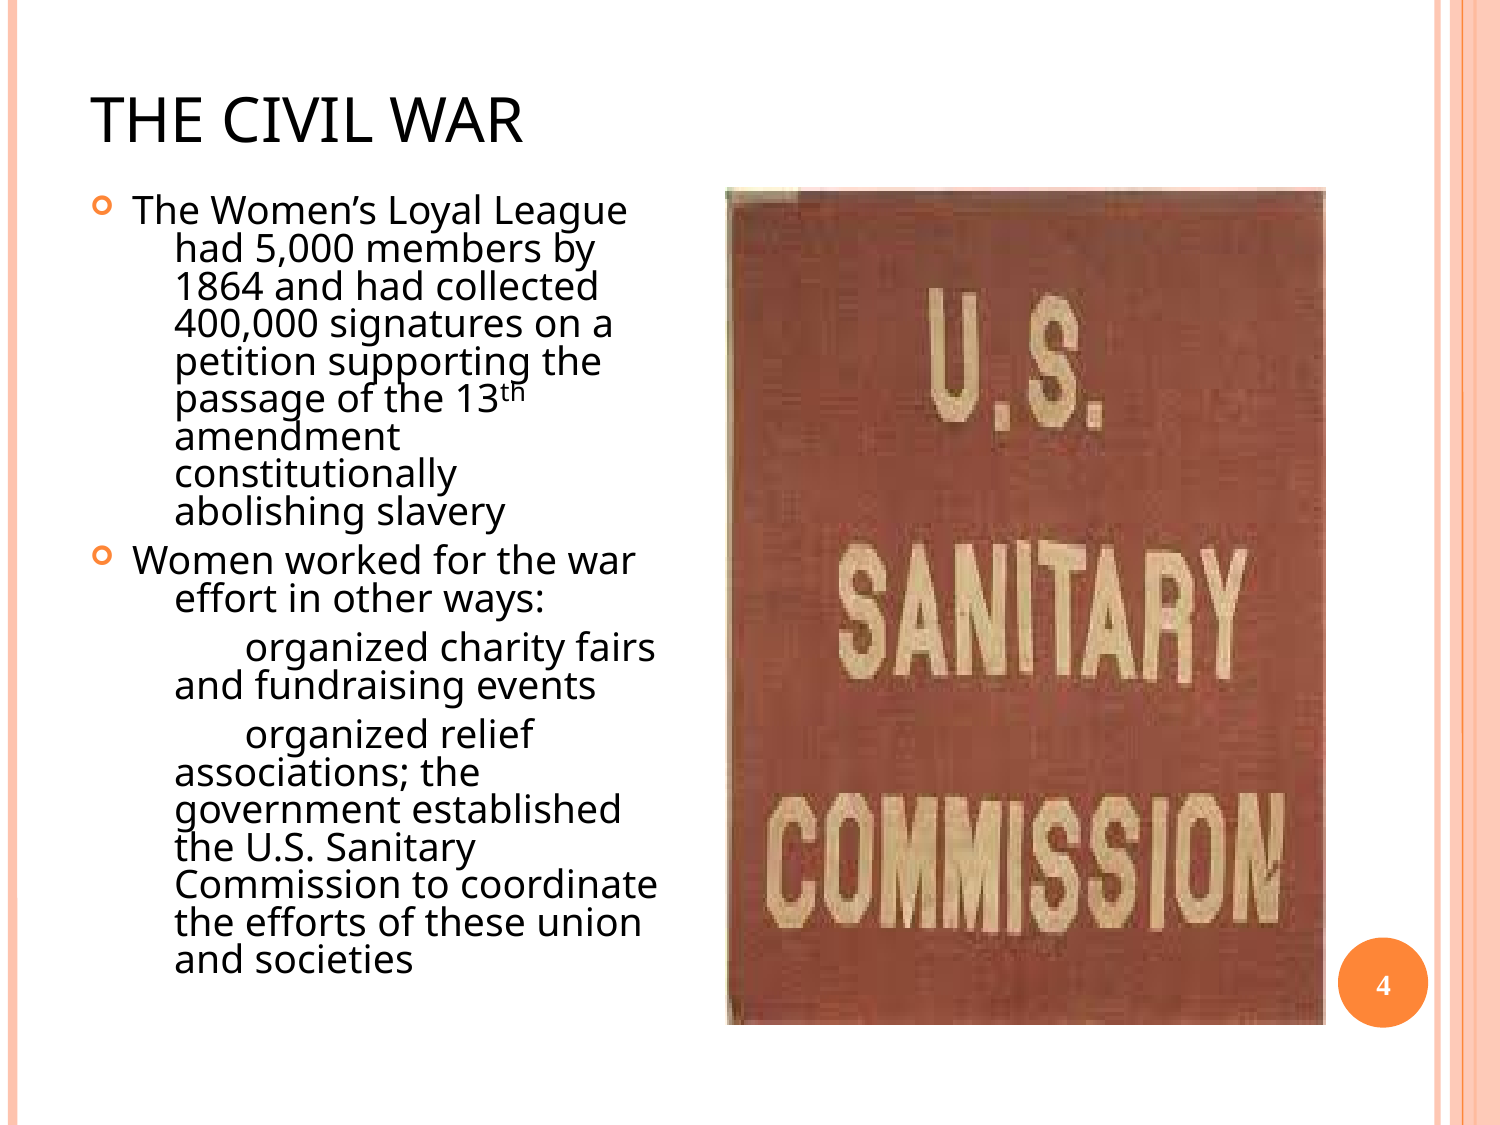

# The Civil War
The Women’s Loyal League had 5,000 members by 1864 and had collected 400,000 signatures on a petition supporting the passage of the 13th amendment constitutionally abolishing slavery
Women worked for the war effort in other ways:
	organized charity fairs and fundraising events
	organized relief associations; the government established the U.S. Sanitary Commission to coordinate the efforts of these union and societies